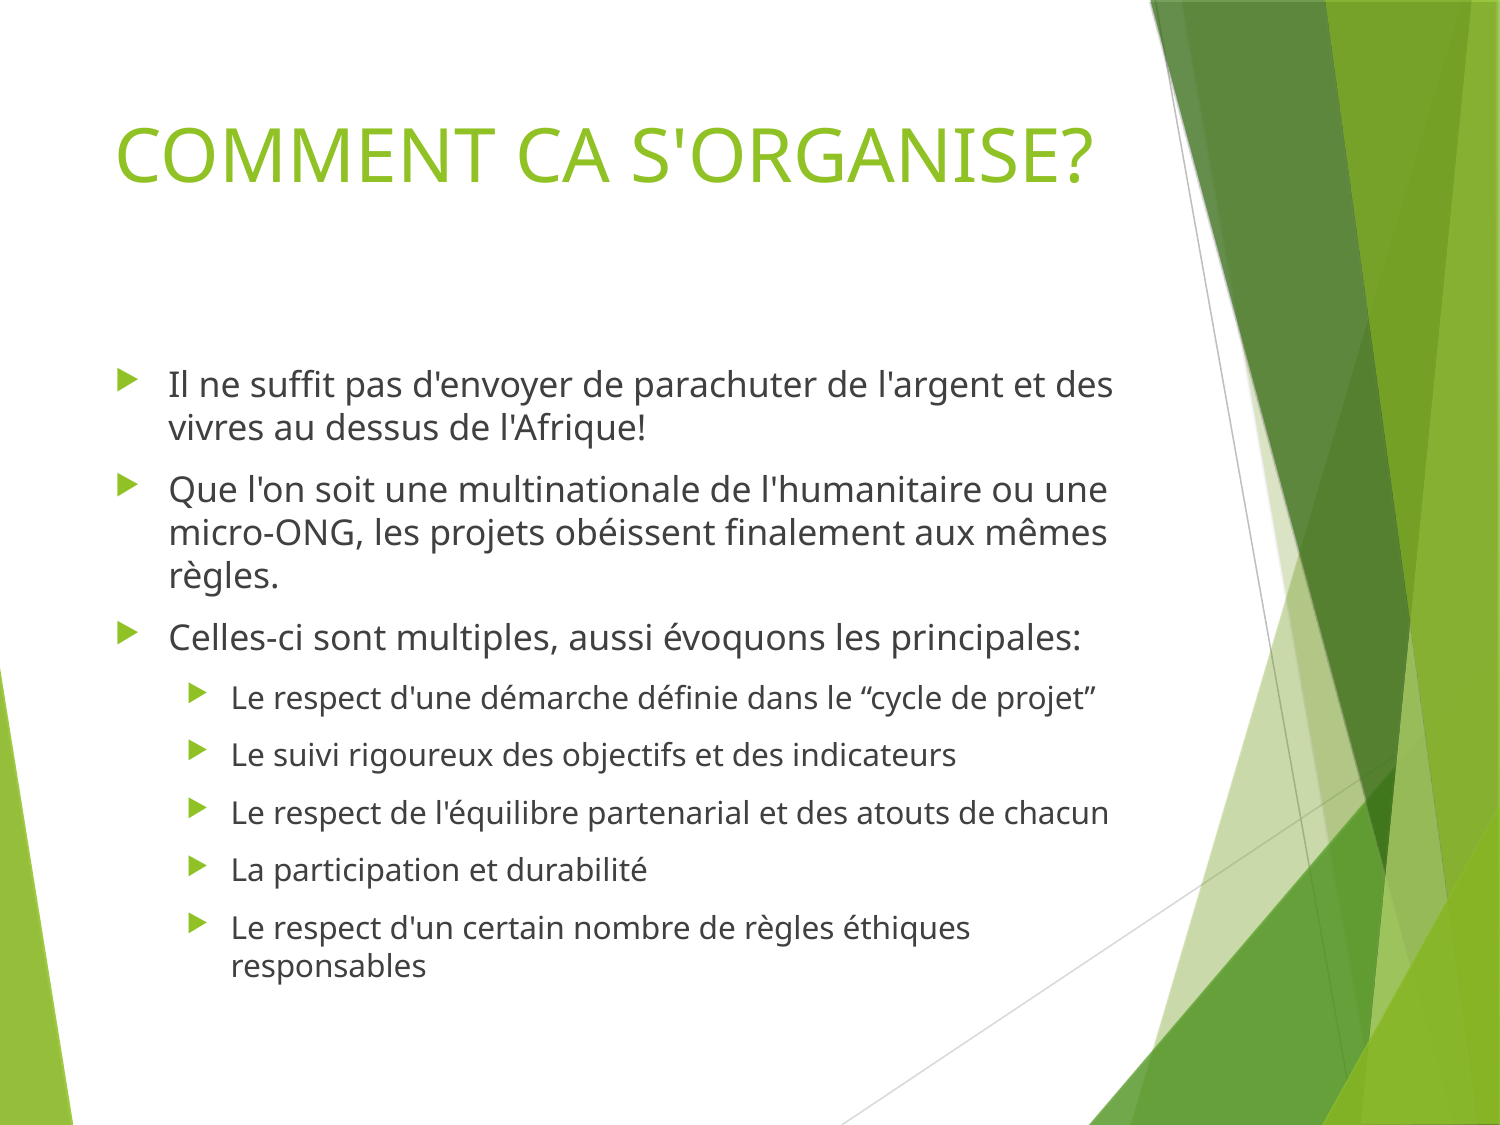

# COMMENT CA S'ORGANISE?
Il ne suffit pas d'envoyer de parachuter de l'argent et des vivres au dessus de l'Afrique!
Que l'on soit une multinationale de l'humanitaire ou une micro-ONG, les projets obéissent finalement aux mêmes règles.
Celles-ci sont multiples, aussi évoquons les principales:
Le respect d'une démarche définie dans le “cycle de projet”
Le suivi rigoureux des objectifs et des indicateurs
Le respect de l'équilibre partenarial et des atouts de chacun
La participation et durabilité
Le respect d'un certain nombre de règles éthiques responsables